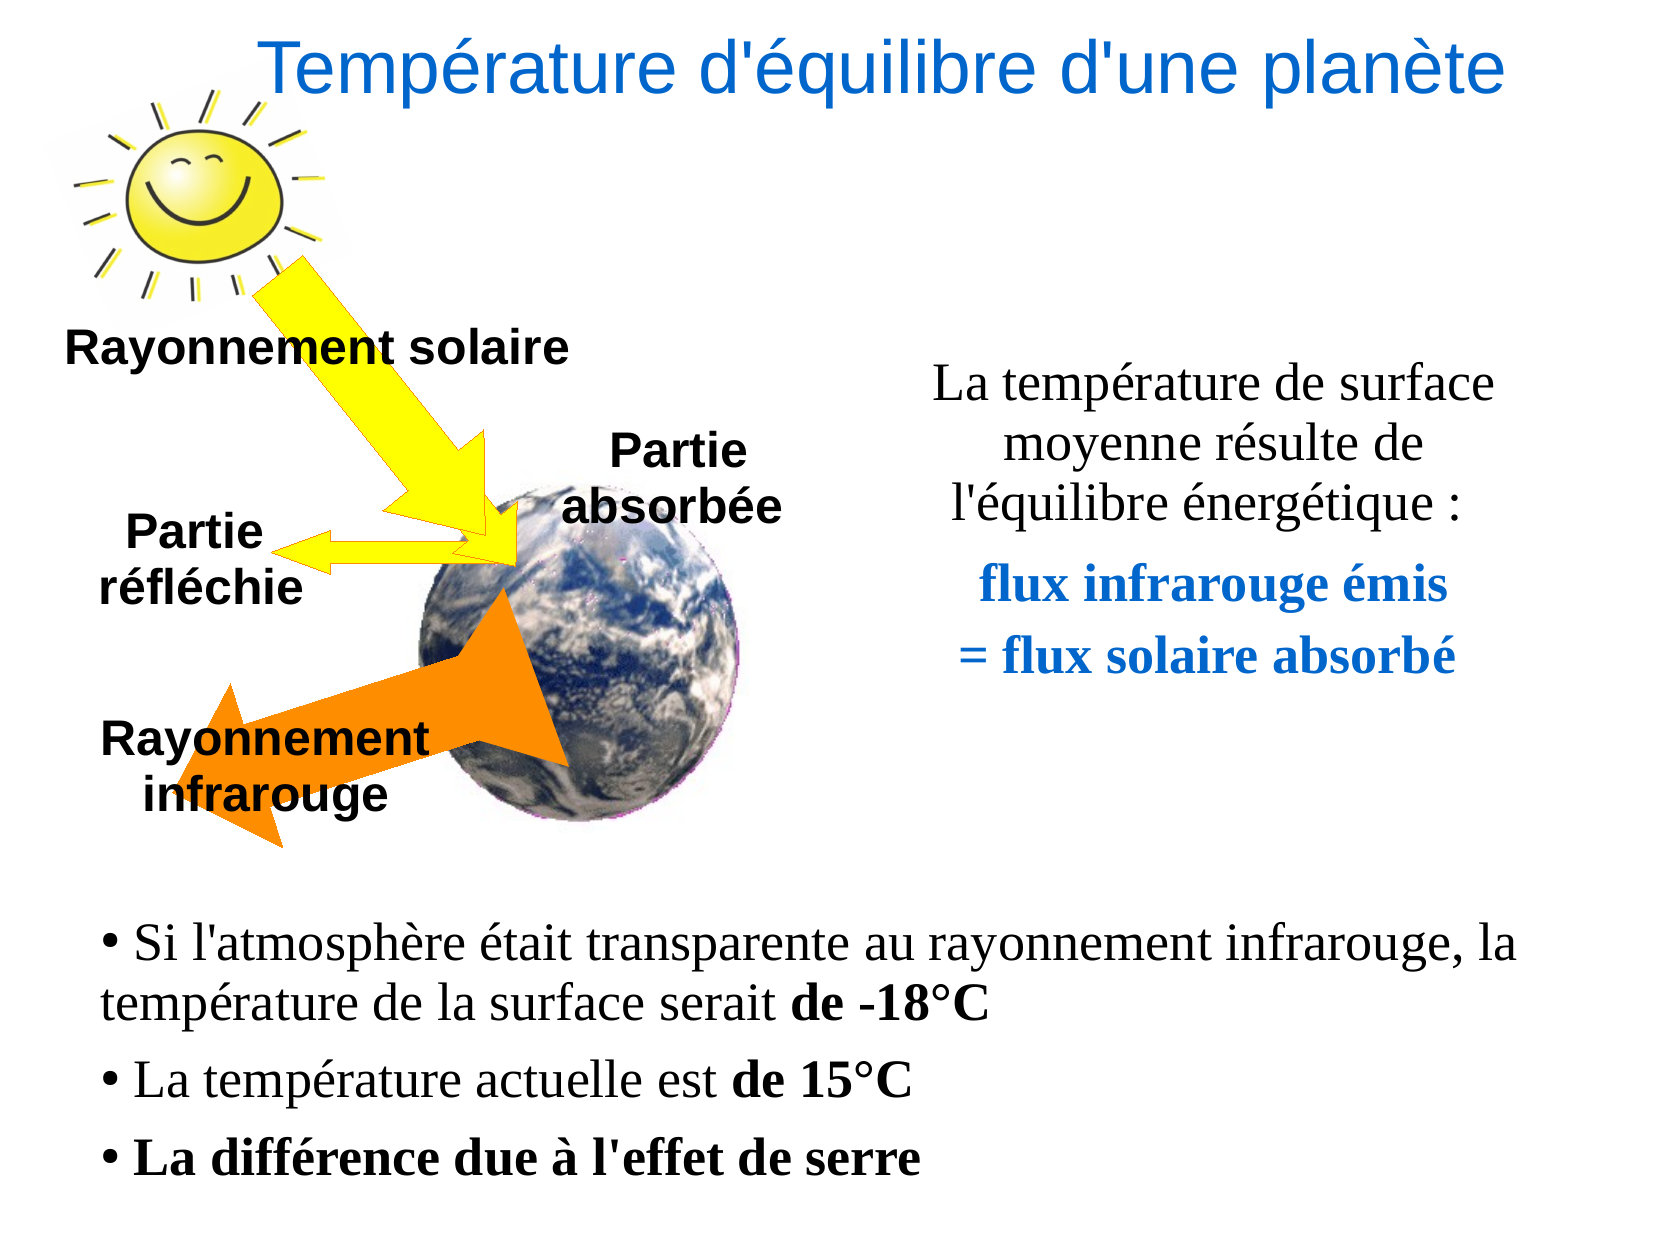

Température d'équilibre d'une planète
Rayonnement solaire
La température de surface moyenne résulte de l'équilibre énergétique :
flux infrarouge émis
= flux solaire absorbé
Partie absorbée
Partie
réfléchie
Rayonnement infrarouge
 Si l'atmosphère était transparente au rayonnement infrarouge, la température de la surface serait de -18°C
 La température actuelle est de 15°C
 La différence due à l'effet de serre